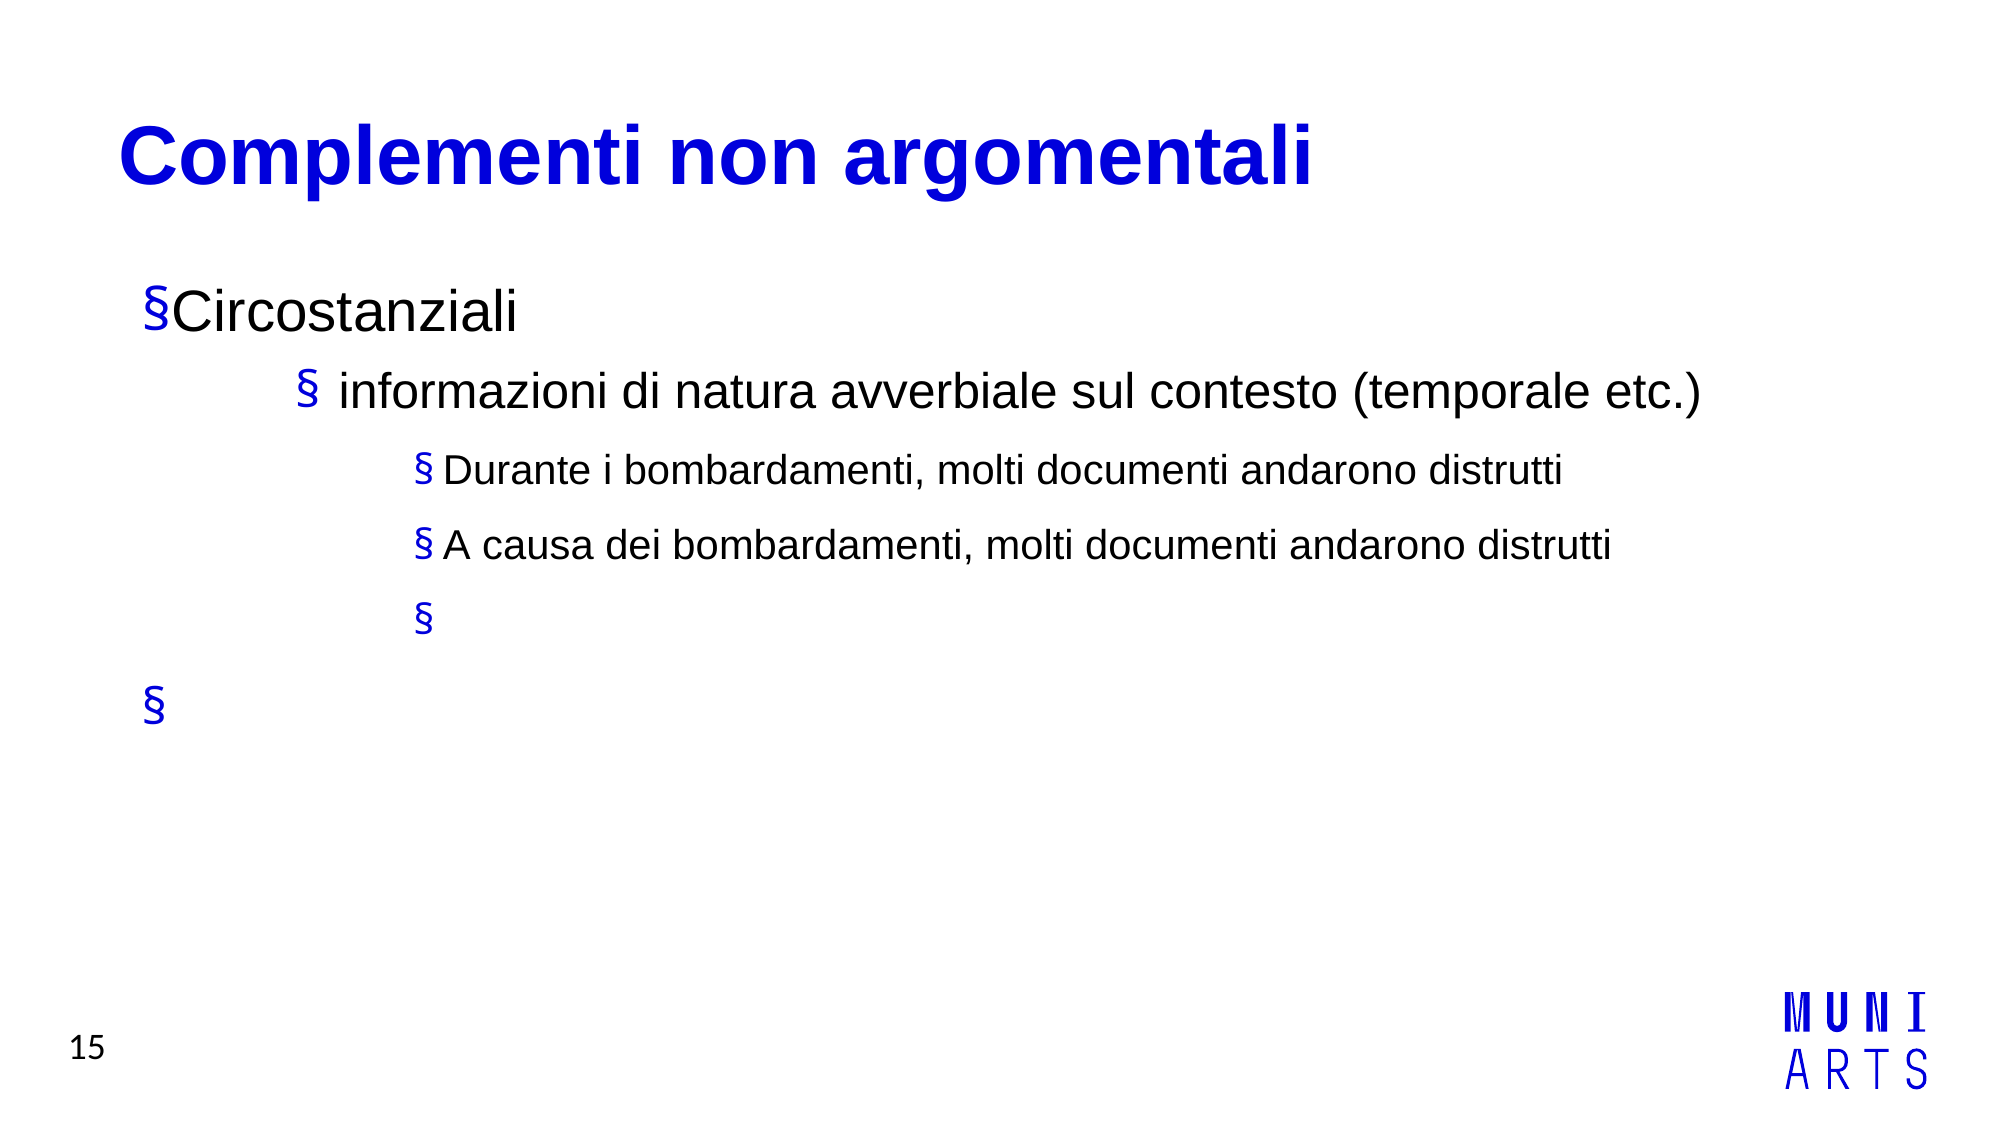

# Complementi non argomentali
Circostanziali
 informazioni di natura avverbiale sul contesto (temporale etc.)
Durante i bombardamenti, molti documenti andarono distrutti
A causa dei bombardamenti, molti documenti andarono distrutti
15